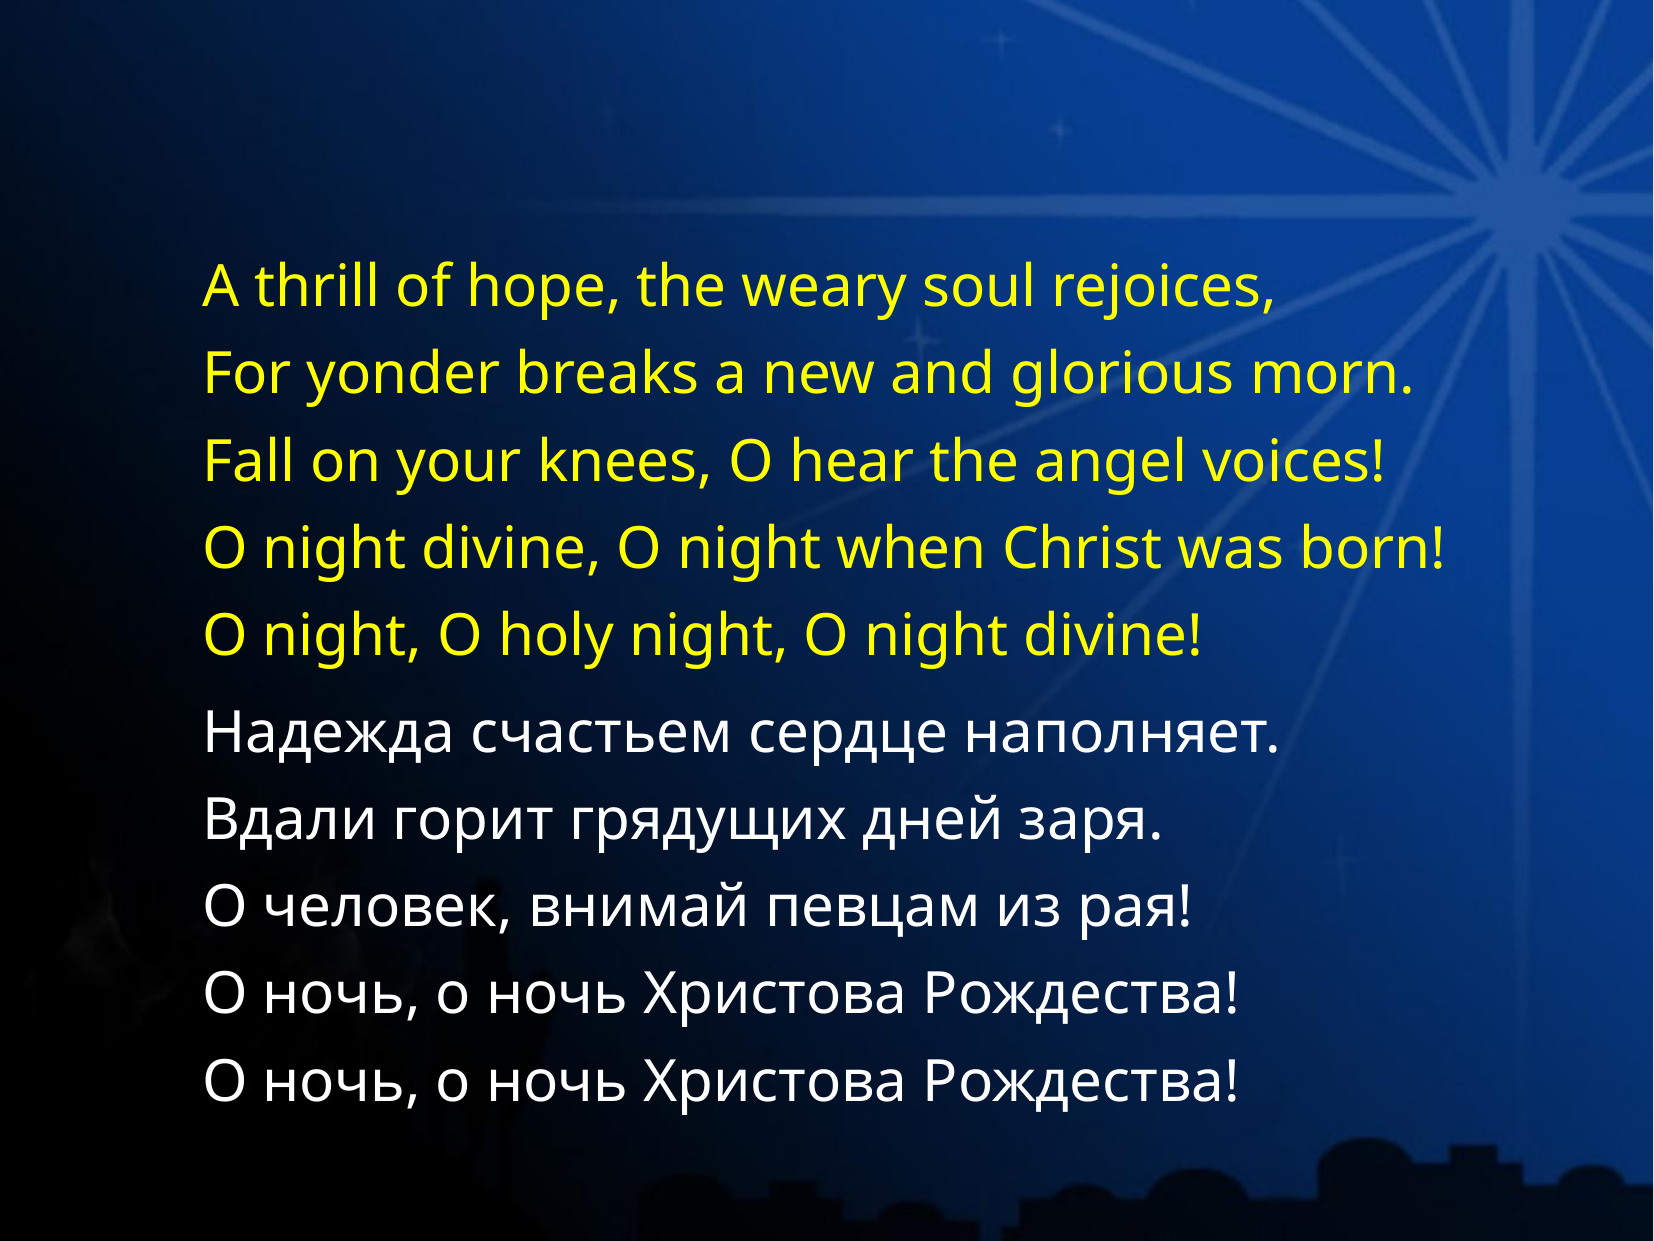

A thrill of hope, the weary soul rejoices,
	For yonder breaks a new and glorious morn.
	Fall on your knees, O hear the angel voices!
	O night divine, O night when Christ was born!
	O night, O holy night, O night divine!
	Надежда счастьем сердце наполняет.
	Вдали горит грядущих дней заря.
	О человек, внимай певцам из рая!
	О ночь, о ночь Христова Рождества!
	О ночь, о ночь Христова Рождества!